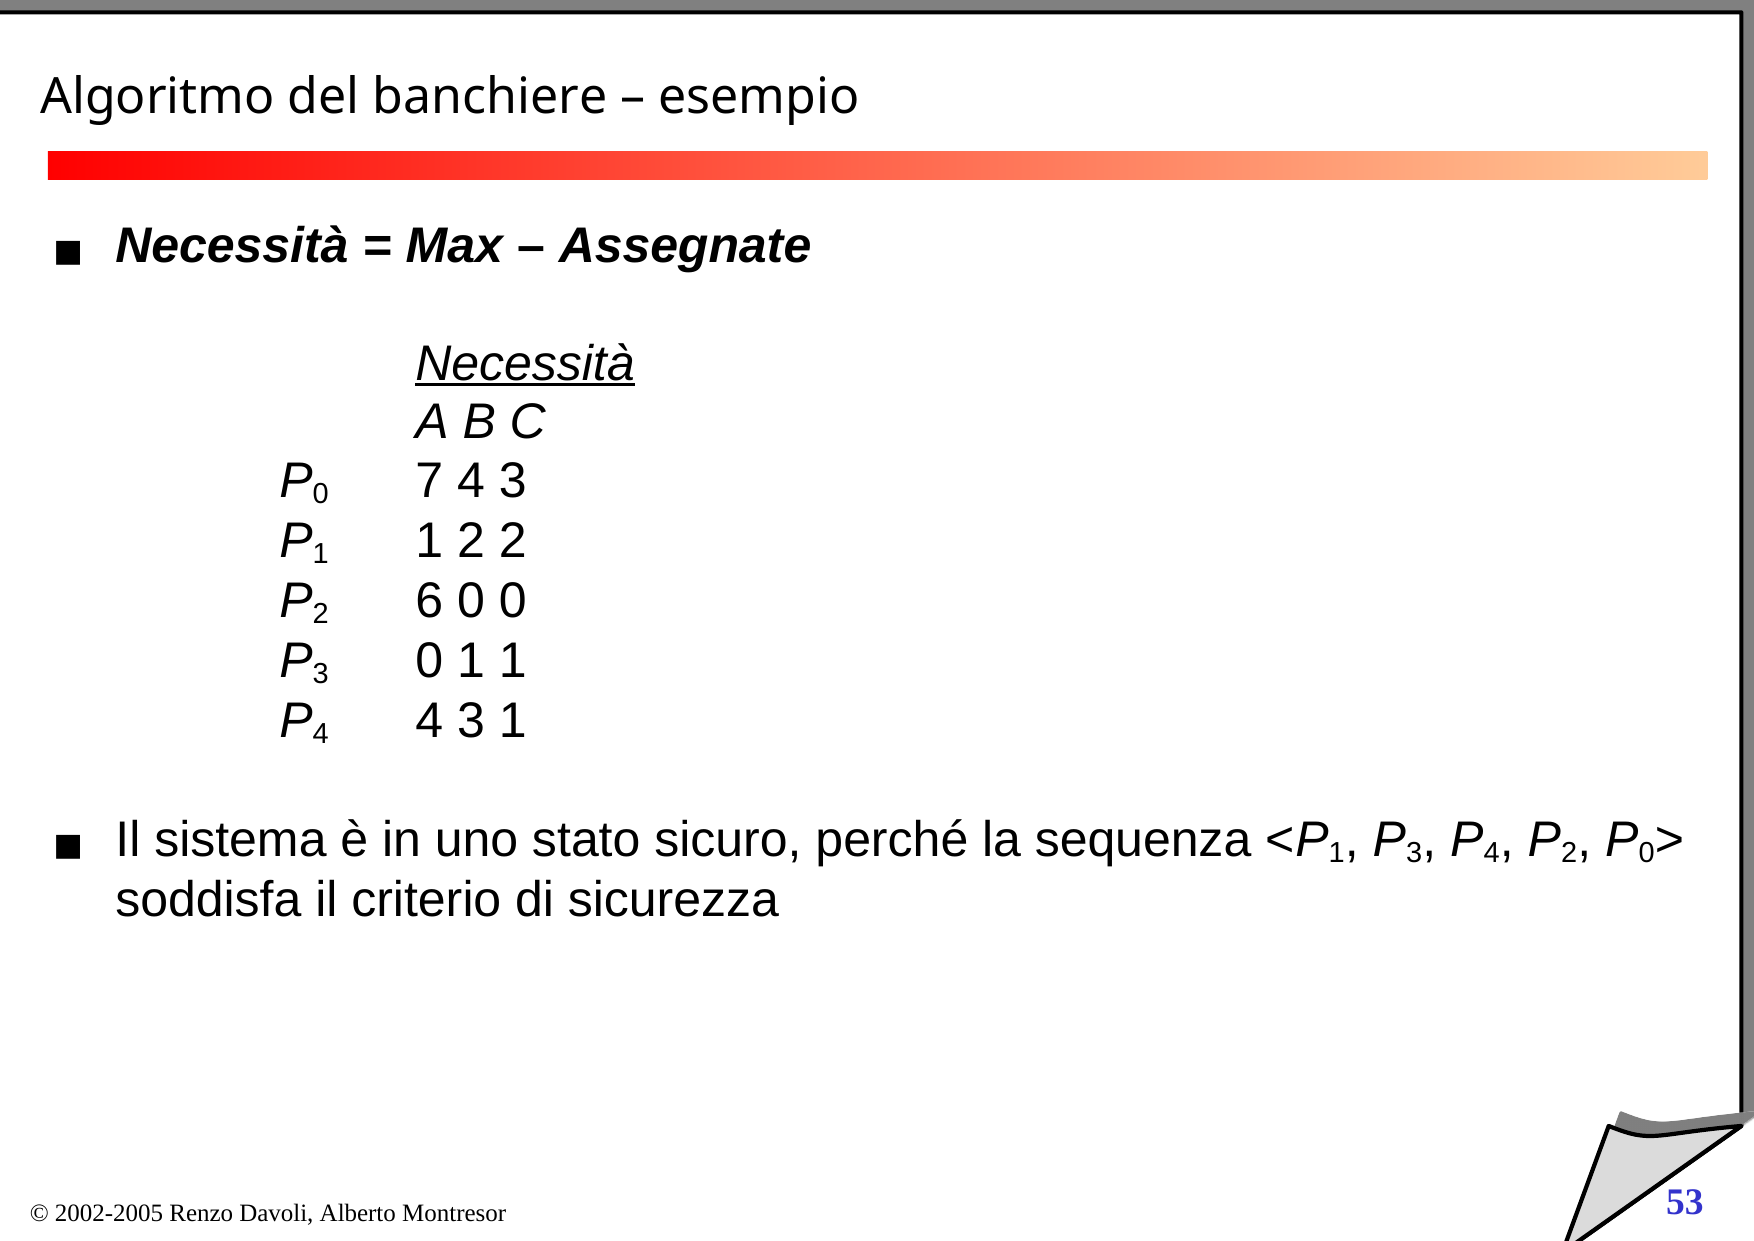

# Algoritmo del banchiere – esempio
n	Necessità = Max – Assegnate
			Necessità
			A B C
		 P0	7 4 3
		 P1	1 2 2
		 P2	6 0 0
		 P3	0 1 1
		 P4	4 3 1
n	Il sistema è in uno stato sicuro, perché la sequenza <P1, P3, P4, P2, P0> soddisfa il criterio di sicurezza